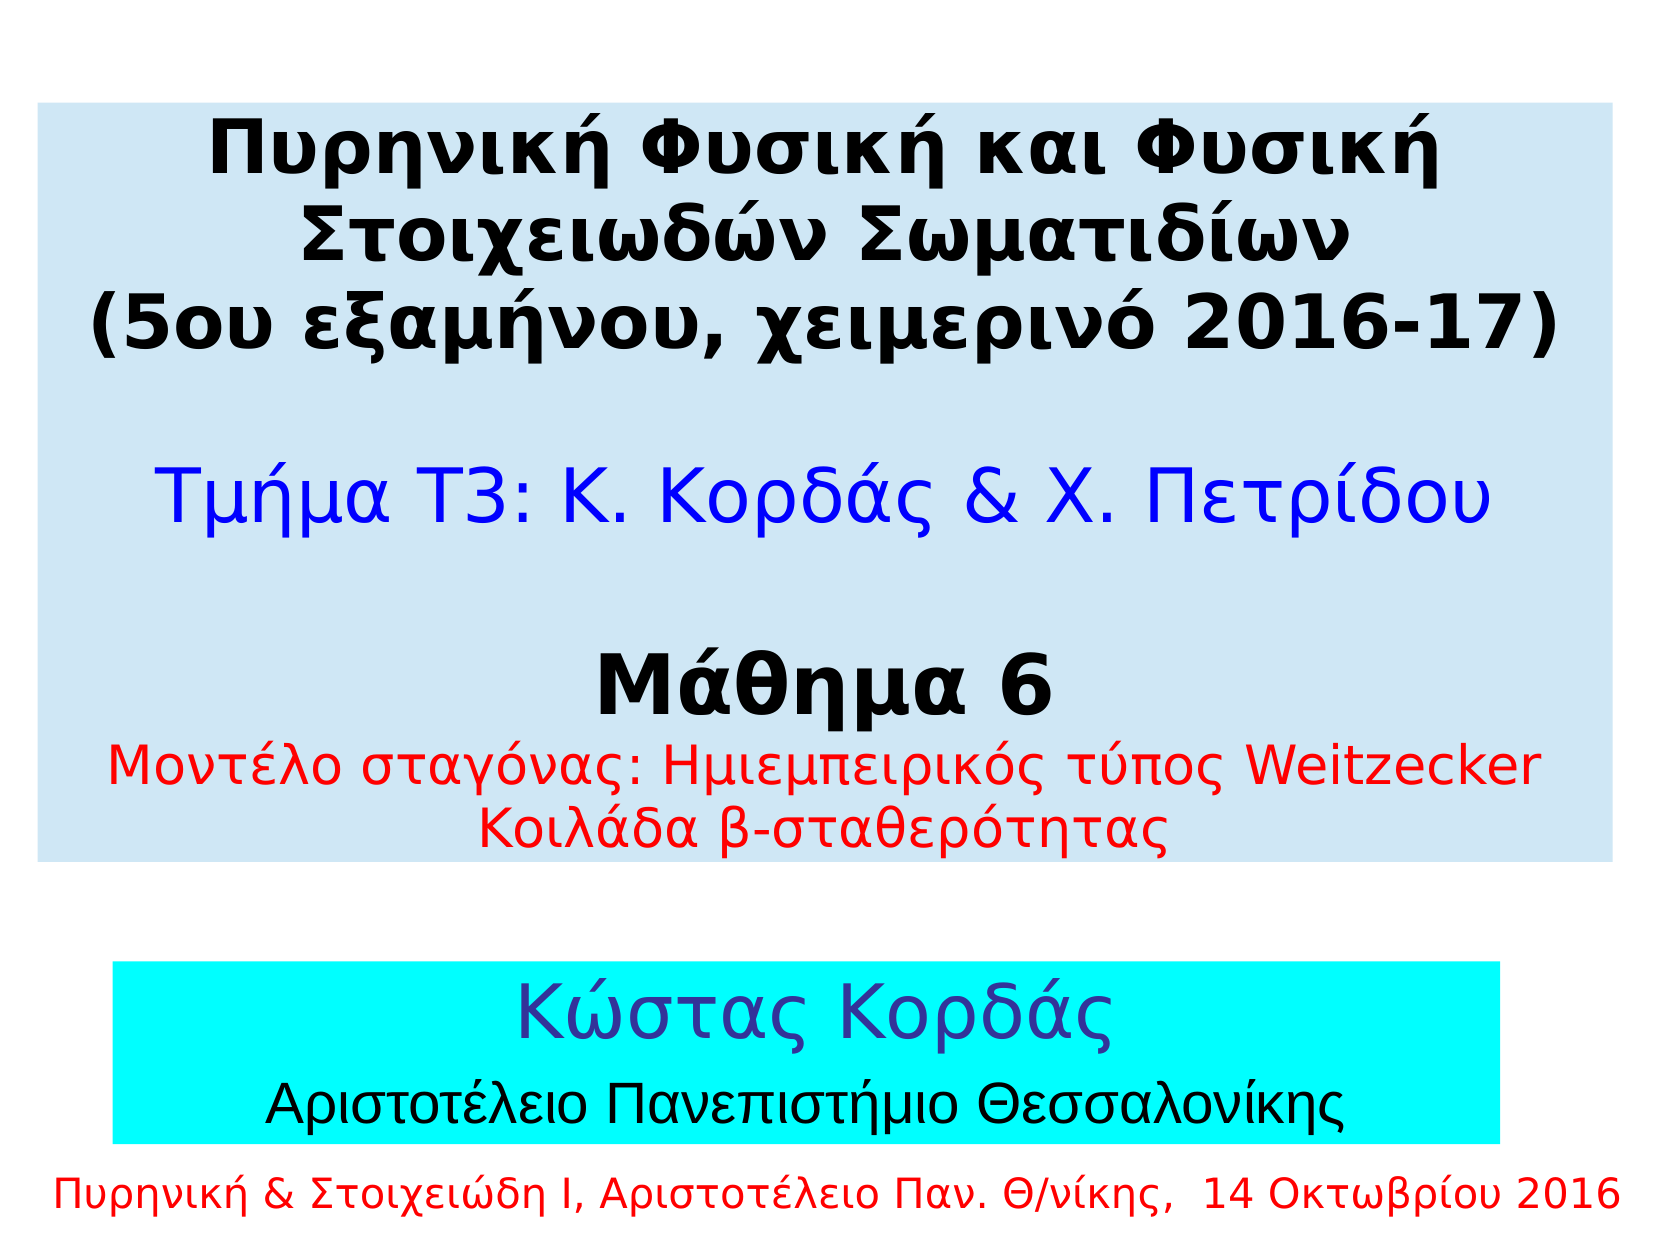

# Πυρηνική Φυσική και Φυσική Στοιχειωδών Σωματιδίων (5ου εξαμήνου, χειμερινό 2016-17) Τμήμα T3: Κ. Κορδάς & X. Πετρίδου Μάθημα 6 Μοντέλο σταγόνας: Hμιεμπειρικός τύπος Weitzecker Κοιλάδα β-σταθερότητας
 Κώστας Κορδάς
Αριστοτέλειο Πανεπιστήμιο Θεσσαλονίκης
Πυρηνική & Στοιχειώδη Ι, Αριστοτέλειο Παν. Θ/νίκης, 14 Οκτωβρίου 2016